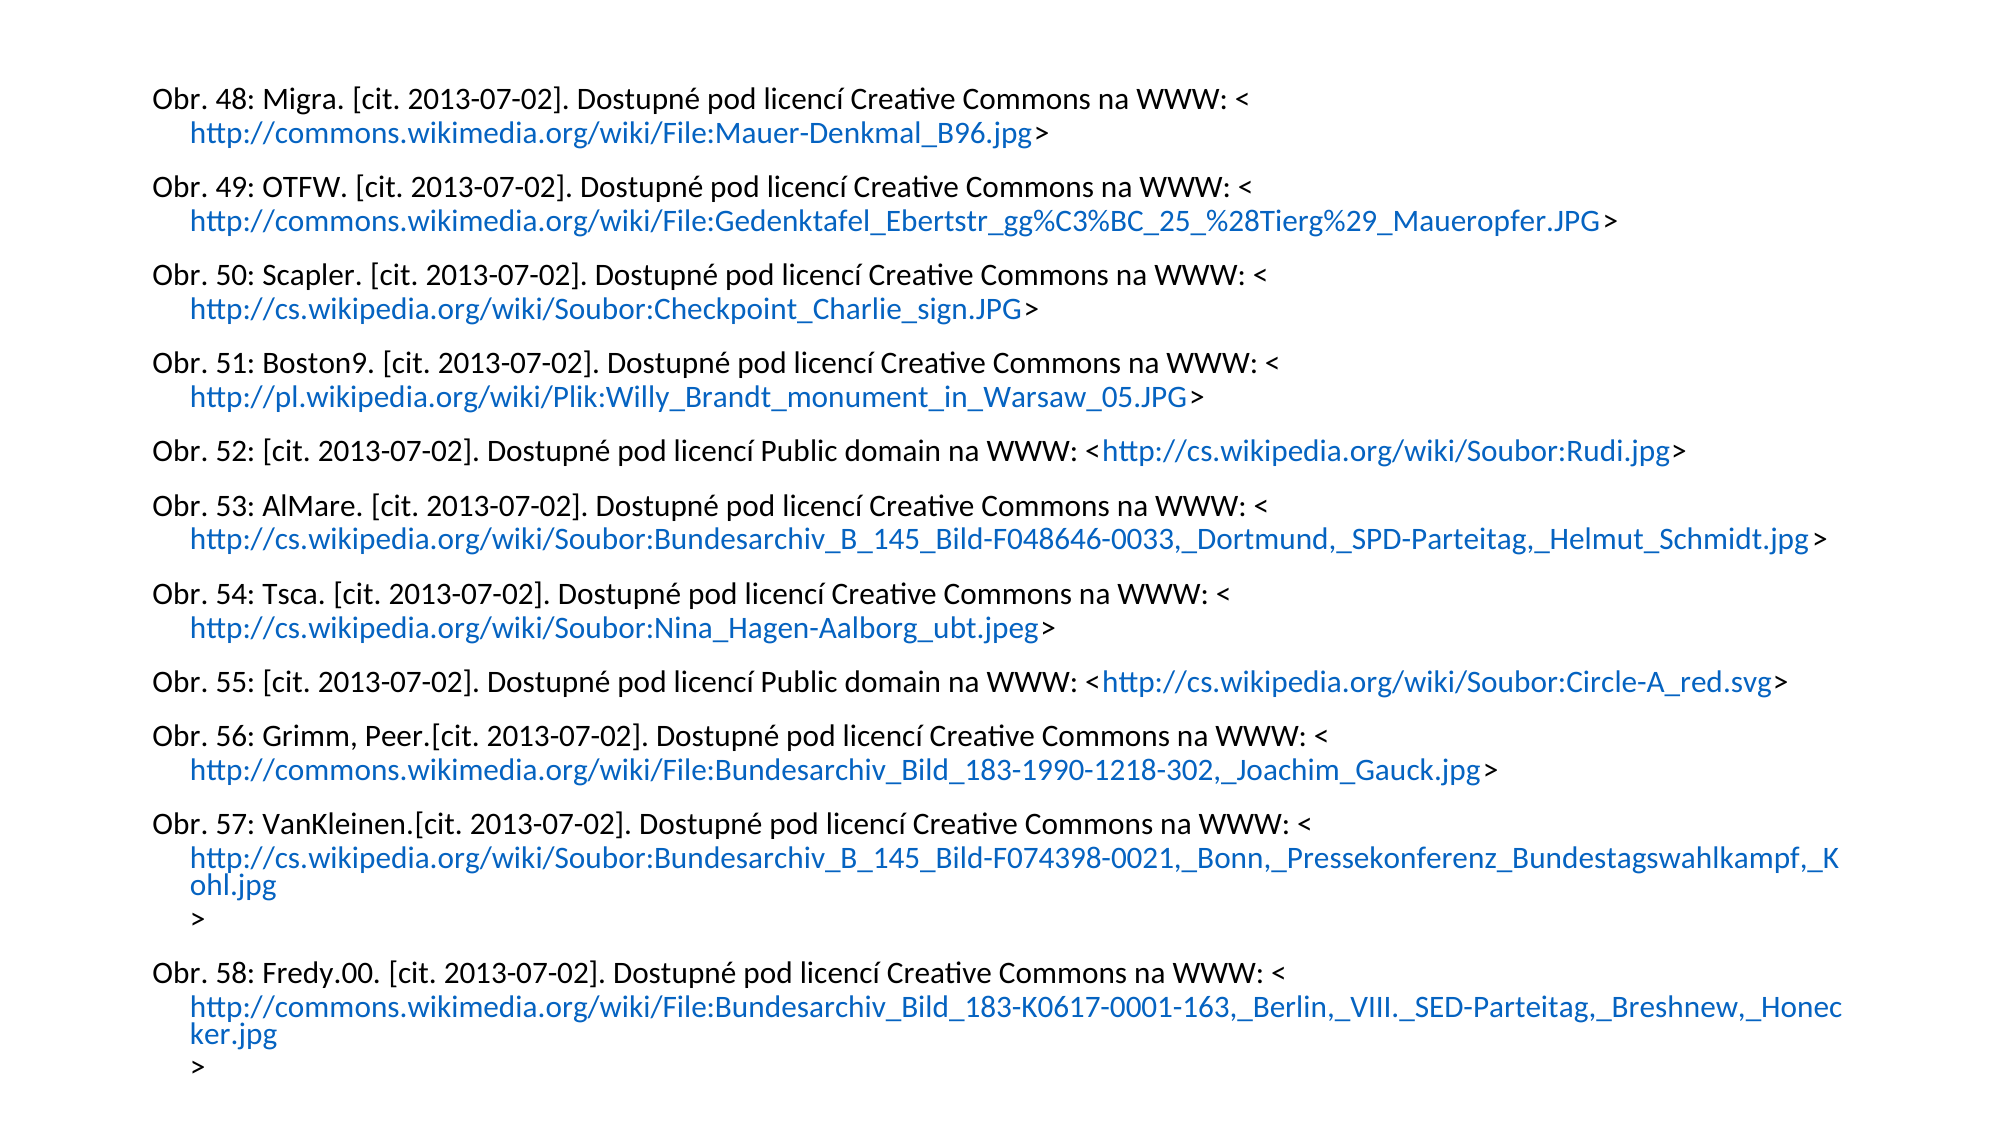

# Obr. 48: Migra. [cit. 2013-07-02]. Dostupné pod licencí Creative Commons na WWW: <http://commons.wikimedia.org/wiki/File:Mauer-Denkmal_B96.jpg>
Obr. 49: OTFW. [cit. 2013-07-02]. Dostupné pod licencí Creative Commons na WWW: <http://commons.wikimedia.org/wiki/File:Gedenktafel_Ebertstr_gg%C3%BC_25_%28Tierg%29_Maueropfer.JPG>
Obr. 50: Scapler. [cit. 2013-07-02]. Dostupné pod licencí Creative Commons na WWW: <http://cs.wikipedia.org/wiki/Soubor:Checkpoint_Charlie_sign.JPG>
Obr. 51: Boston9. [cit. 2013-07-02]. Dostupné pod licencí Creative Commons na WWW: <http://pl.wikipedia.org/wiki/Plik:Willy_Brandt_monument_in_Warsaw_05.JPG>
Obr. 52: [cit. 2013-07-02]. Dostupné pod licencí Public domain na WWW: <http://cs.wikipedia.org/wiki/Soubor:Rudi.jpg>
Obr. 53: AlMare. [cit. 2013-07-02]. Dostupné pod licencí Creative Commons na WWW: <http://cs.wikipedia.org/wiki/Soubor:Bundesarchiv_B_145_Bild-F048646-0033,_Dortmund,_SPD-Parteitag,_Helmut_Schmidt.jpg>
Obr. 54: Tsca. [cit. 2013-07-02]. Dostupné pod licencí Creative Commons na WWW: <http://cs.wikipedia.org/wiki/Soubor:Nina_Hagen-Aalborg_ubt.jpeg>
Obr. 55: [cit. 2013-07-02]. Dostupné pod licencí Public domain na WWW: <http://cs.wikipedia.org/wiki/Soubor:Circle-A_red.svg>
Obr. 56: Grimm, Peer.[cit. 2013-07-02]. Dostupné pod licencí Creative Commons na WWW: <http://commons.wikimedia.org/wiki/File:Bundesarchiv_Bild_183-1990-1218-302,_Joachim_Gauck.jpg>
Obr. 57: VanKleinen.[cit. 2013-07-02]. Dostupné pod licencí Creative Commons na WWW: <http://cs.wikipedia.org/wiki/Soubor:Bundesarchiv_B_145_Bild-F074398-0021,_Bonn,_Pressekonferenz_Bundestagswahlkampf,_Kohl.jpg>
Obr. 58: Fredy.00. [cit. 2013-07-02]. Dostupné pod licencí Creative Commons na WWW: <http://commons.wikimedia.org/wiki/File:Bundesarchiv_Bild_183-K0617-0001-163,_Berlin,_VIII._SED-Parteitag,_Breshnew,_Honecker.jpg>